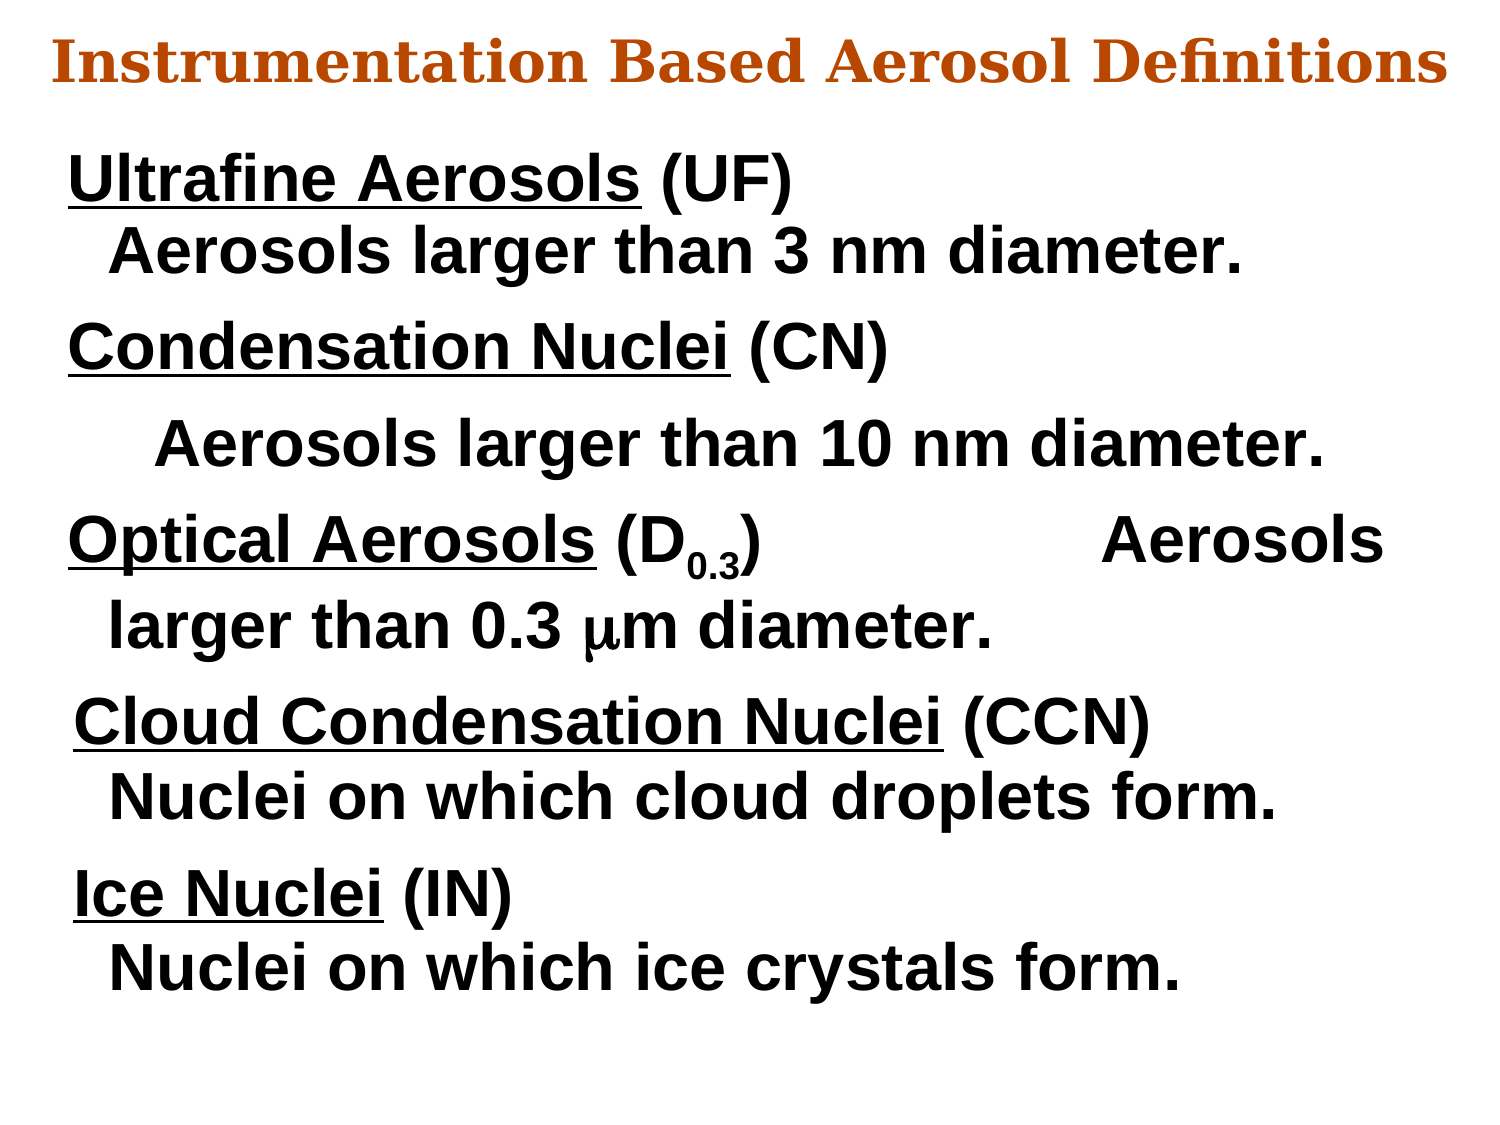

Instrumentation Based Aerosol Definitions
Ultrafine Aerosols (UF) 				Aerosols larger than 3 nm diameter.
Condensation Nuclei (CN)
		Aerosols larger than 10 nm diameter.
Optical Aerosols (D0.3) 			Aerosols larger than 0.3 m diameter.
Cloud Condensation Nuclei (CCN) 		Nuclei on which cloud droplets form.
Ice Nuclei (IN) 						Nuclei on which ice crystals form.